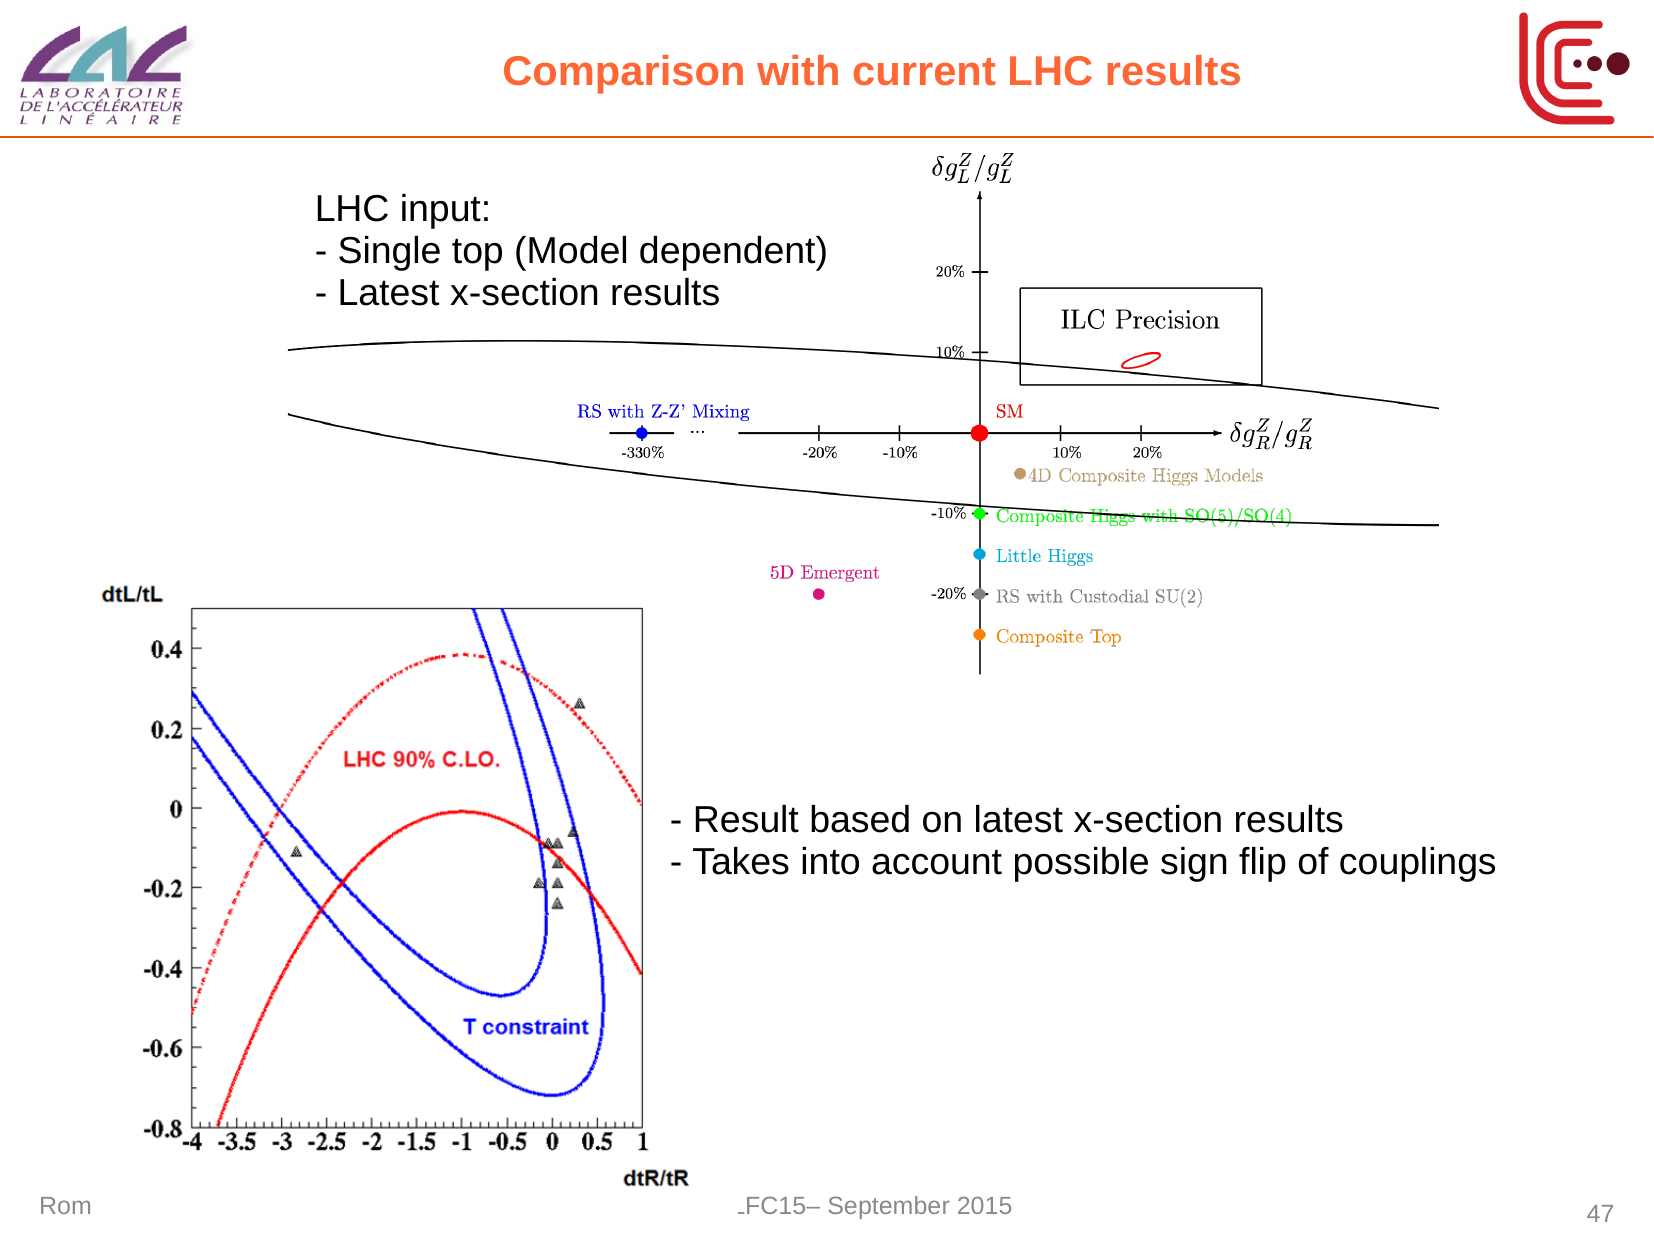

# Comparison with current LHC results
LHC input:
- Single top (Model dependent)
- Latest x-section results
- Result based on latest x-section results
- Takes into account possible sign flip of couplings